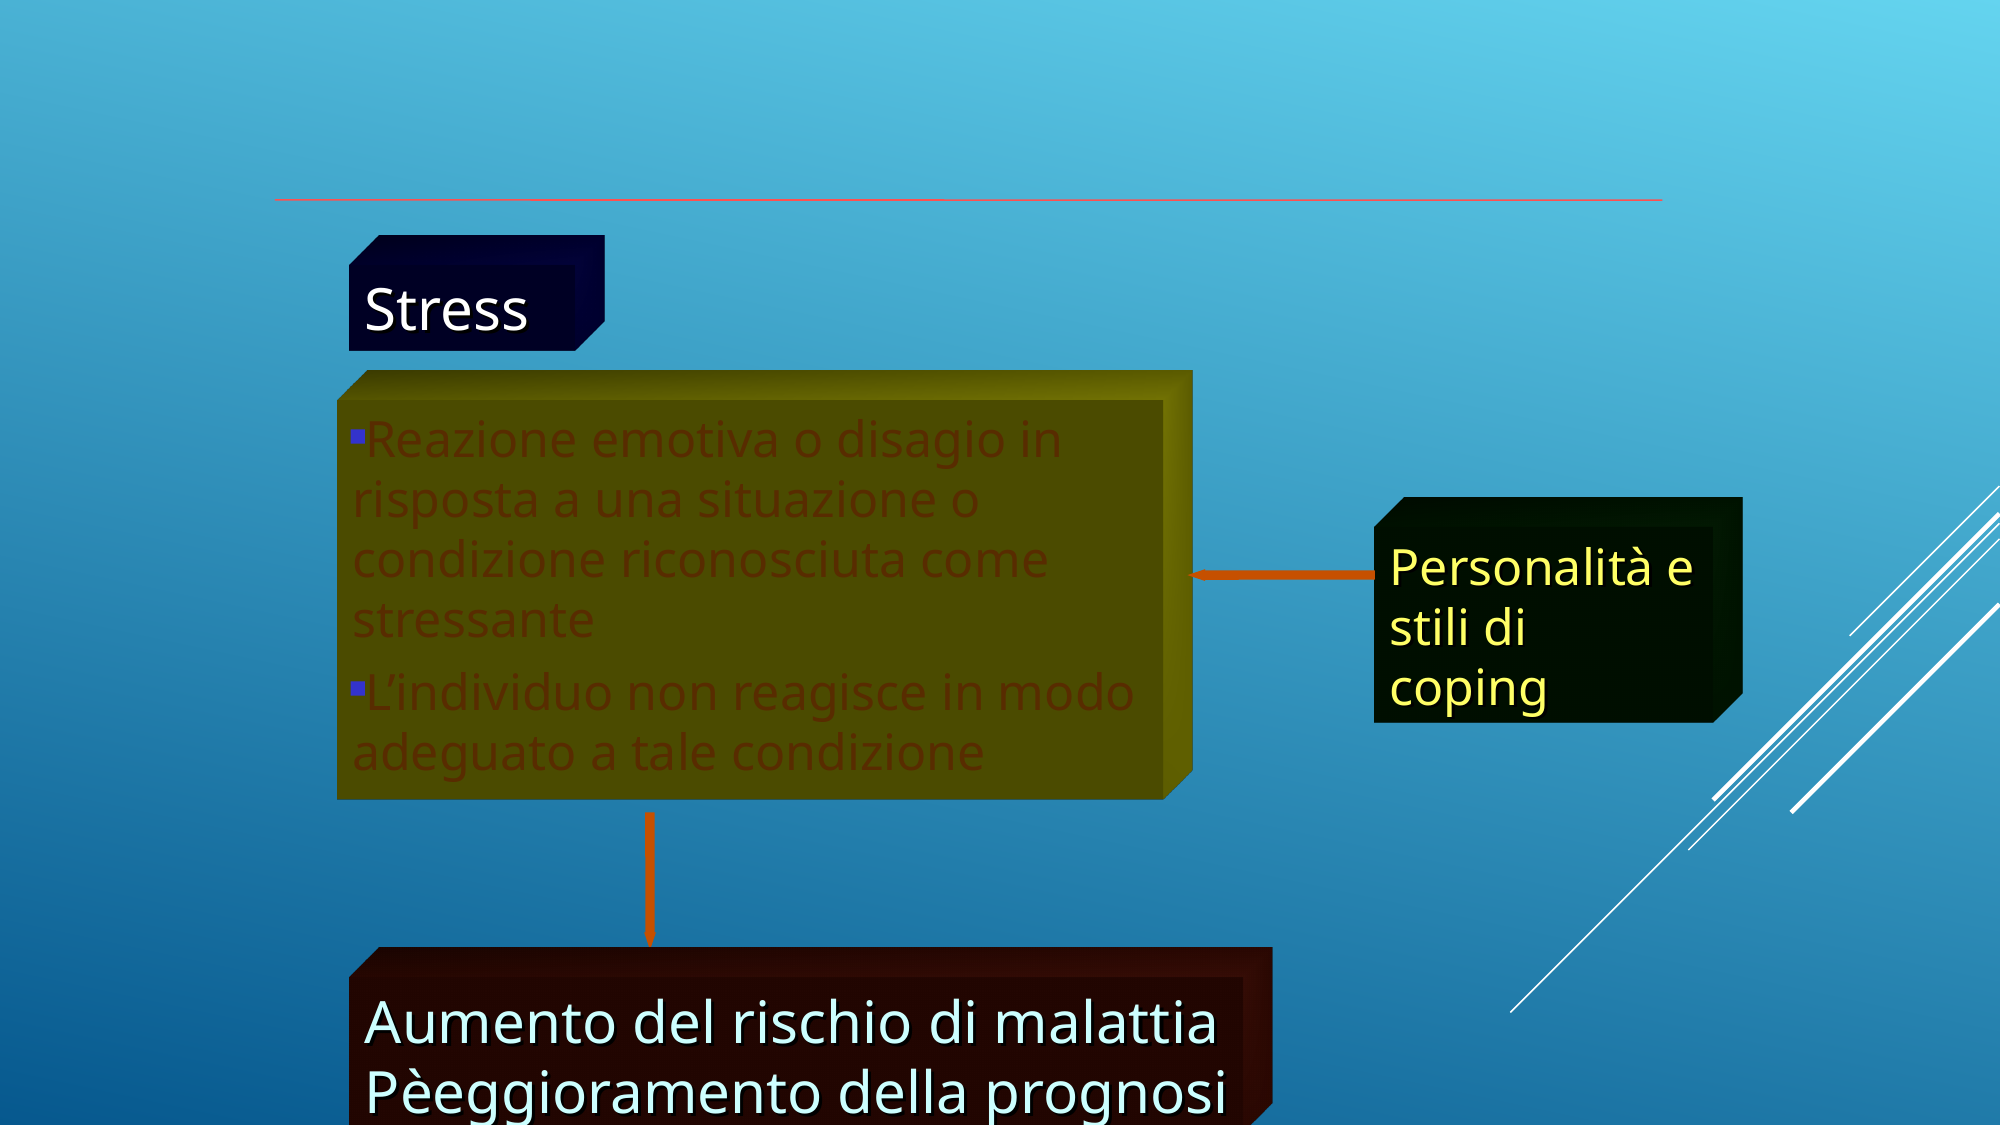

Stress
Reazione emotiva o disagio in risposta a una situazione o condizione riconosciuta come stressante
L’individuo non reagisce in modo adeguato a tale condizione
Personalità e stili di coping
Aumento del rischio di malattia
Pèeggioramento della prognosi